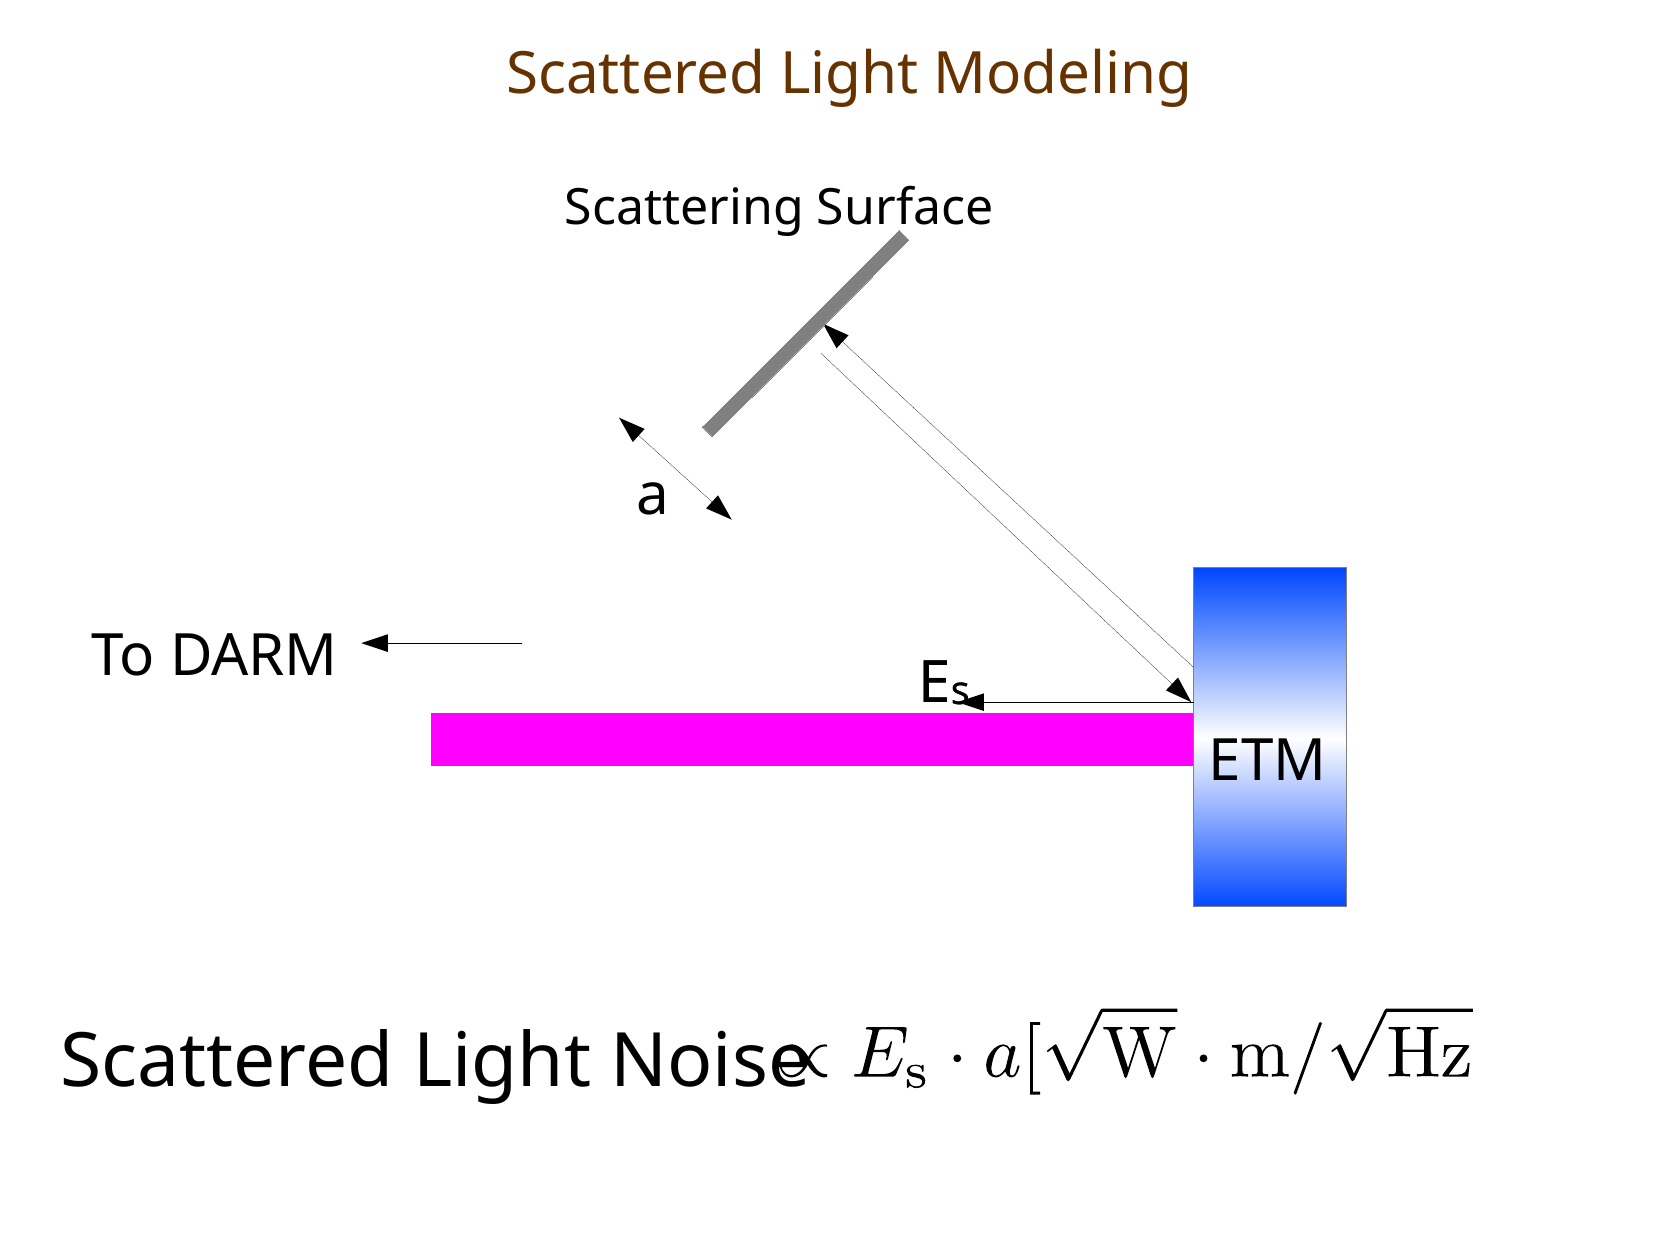

Scattered Light Modeling
Scattering Surface
a
To DARM
Es
Es
ETM
Scattered Light Noise